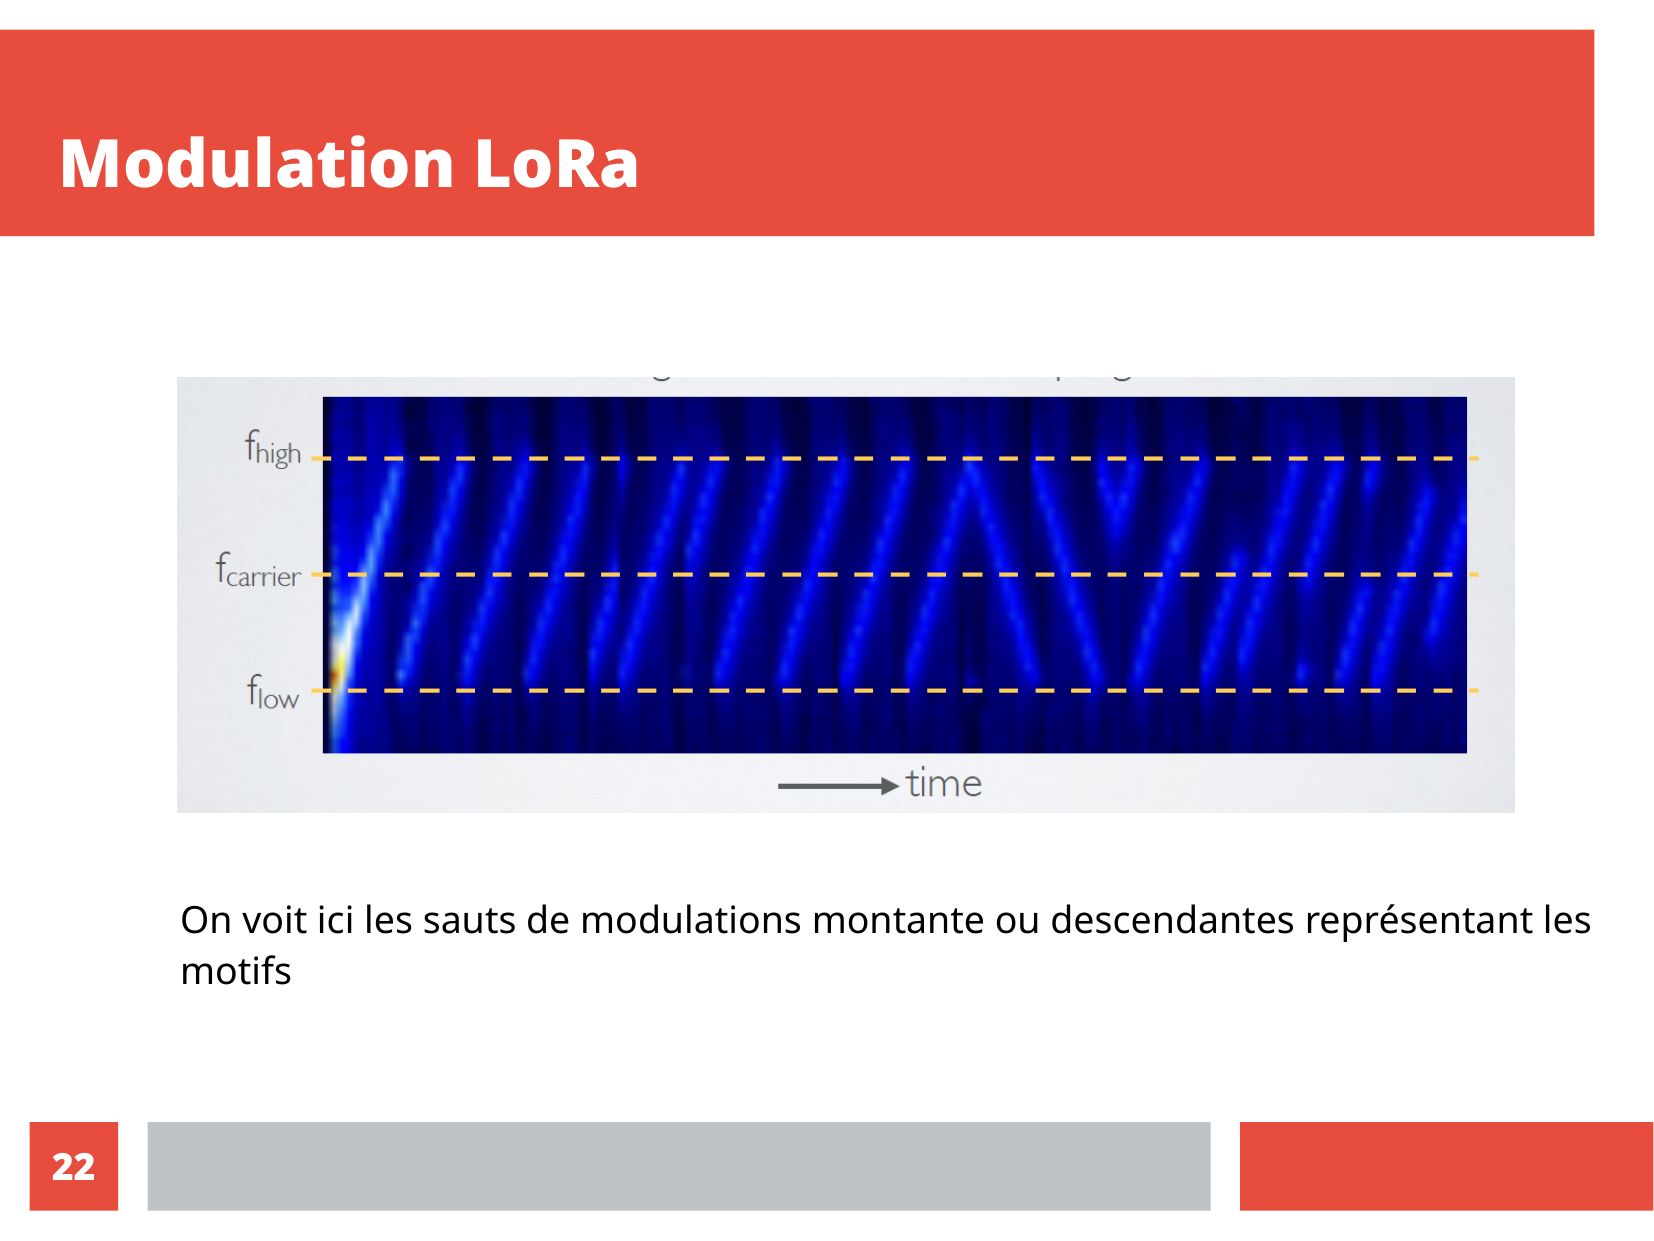

# Modulation LoRa
On voit ici les sauts de modulations montante ou descendantes représentant les motifs
22